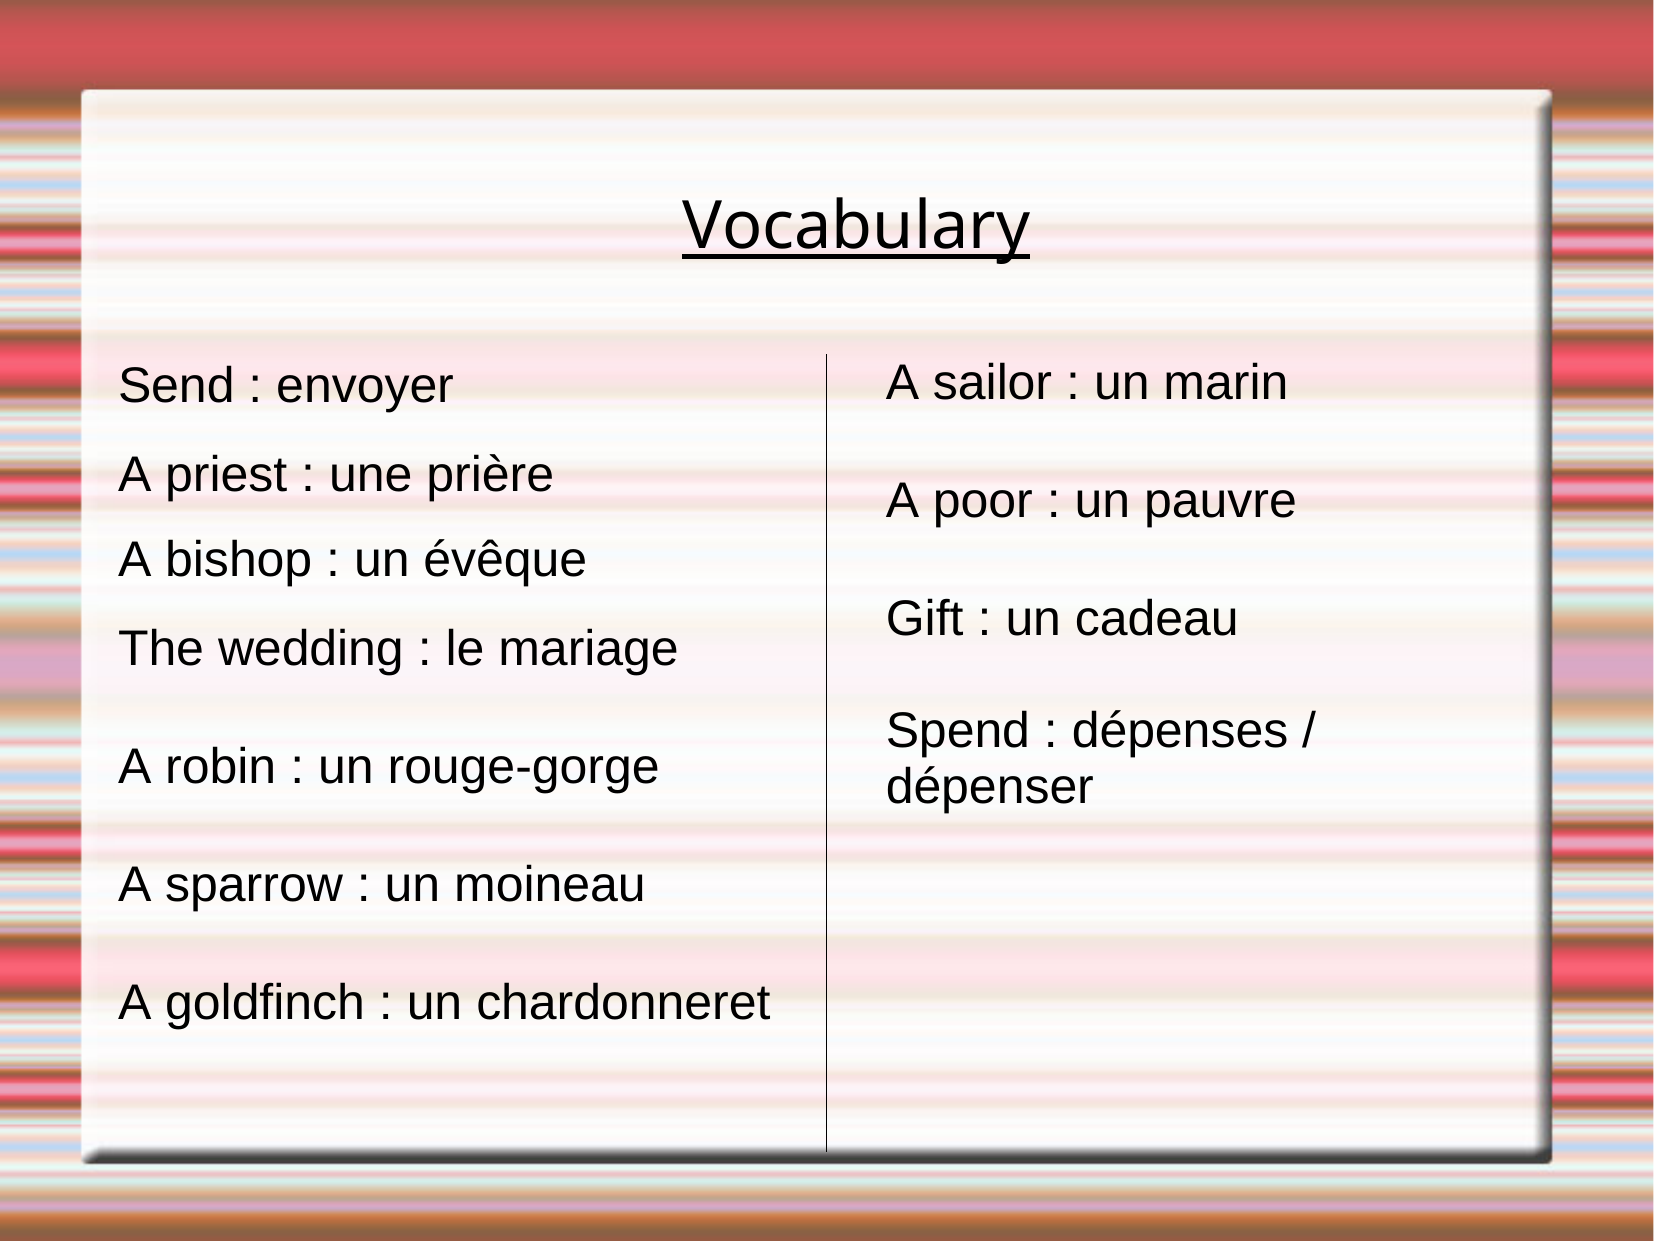

Vocabulary
A sailor : un marin
Send : envoyer
A priest : une prière
A poor : un pauvre
A bishop : un évêque
Gift : un cadeau
Spend : dépenses / dépenser
The wedding : le mariage
A robin : un rouge-gorge
A sparrow : un moineau
A goldfinch : un chardonneret